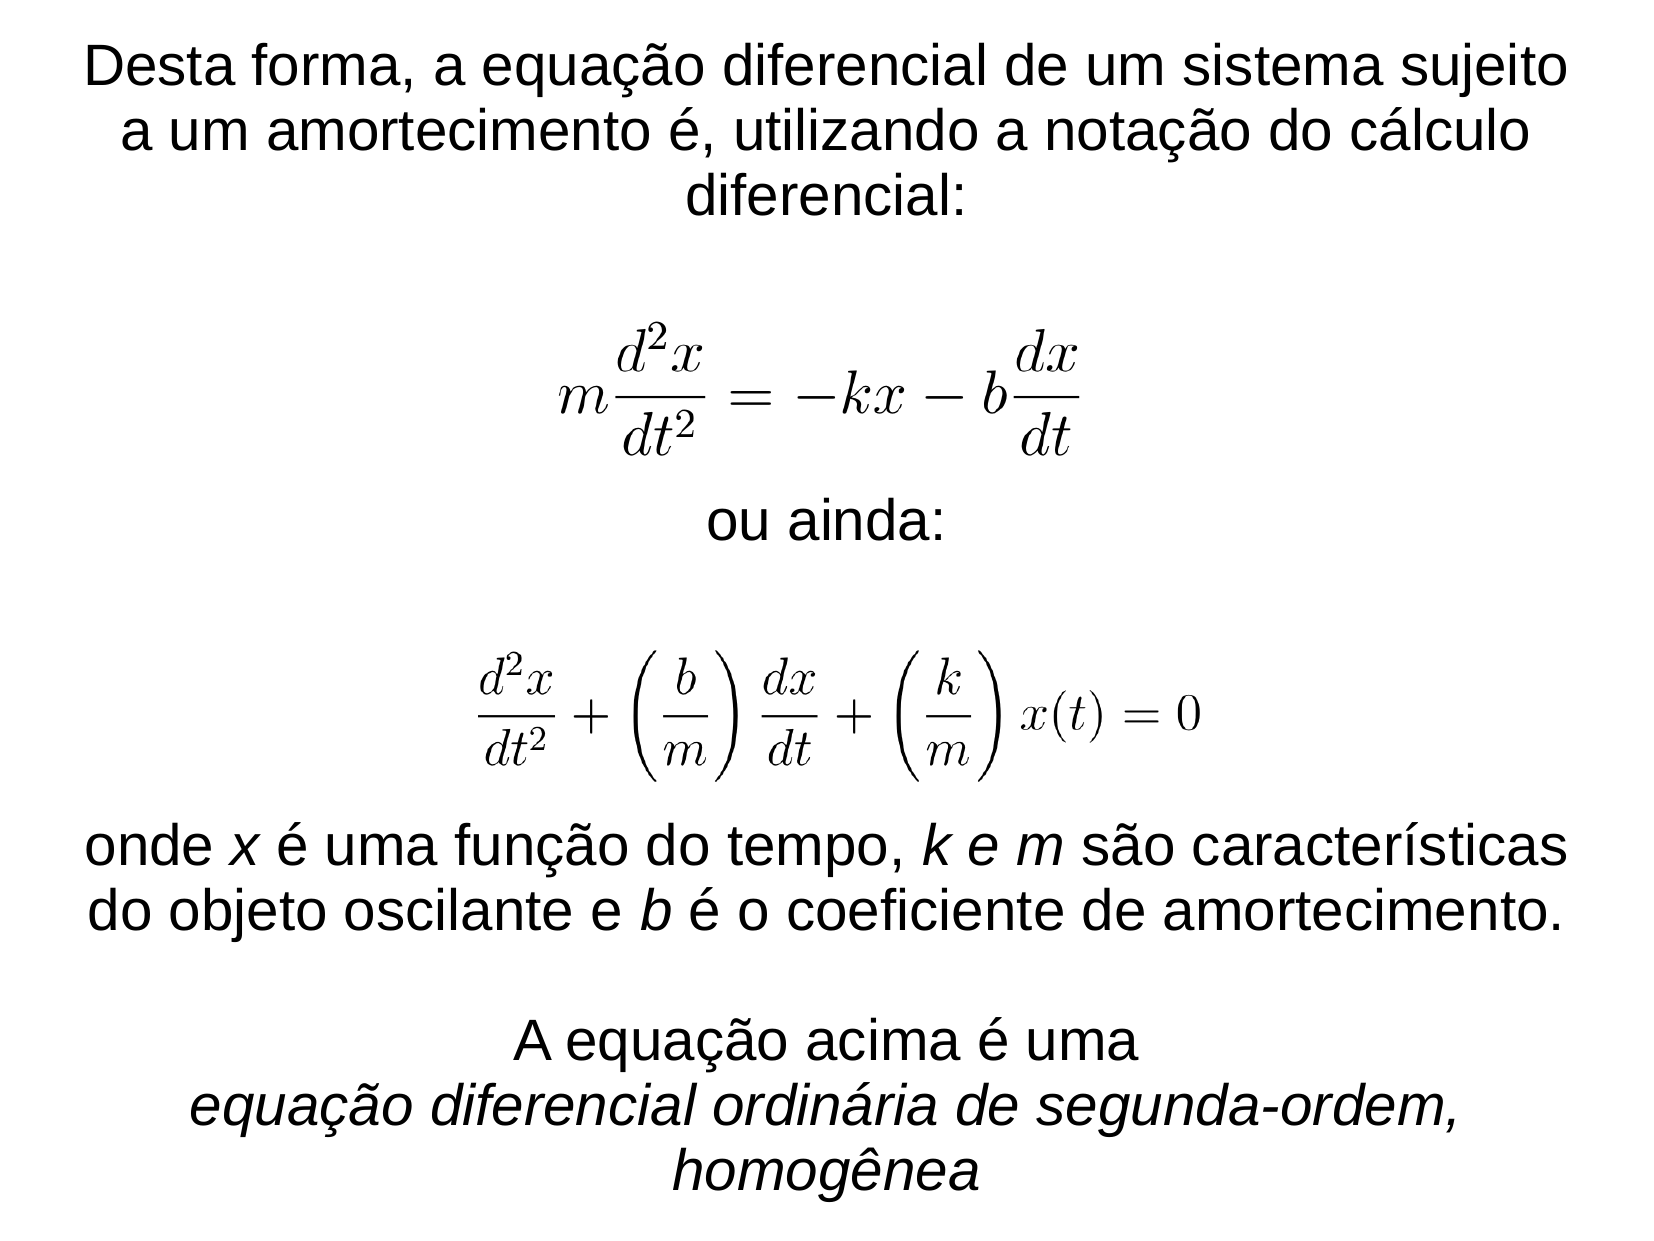

# Desta forma, a equação diferencial de um sistema sujeito a um amortecimento é, utilizando a notação do cálculo diferencial:
ou ainda:
onde x é uma função do tempo, k e m são características do objeto oscilante e b é o coeficiente de amortecimento.
A equação acima é uma
equação diferencial ordinária de segunda-ordem, homogênea